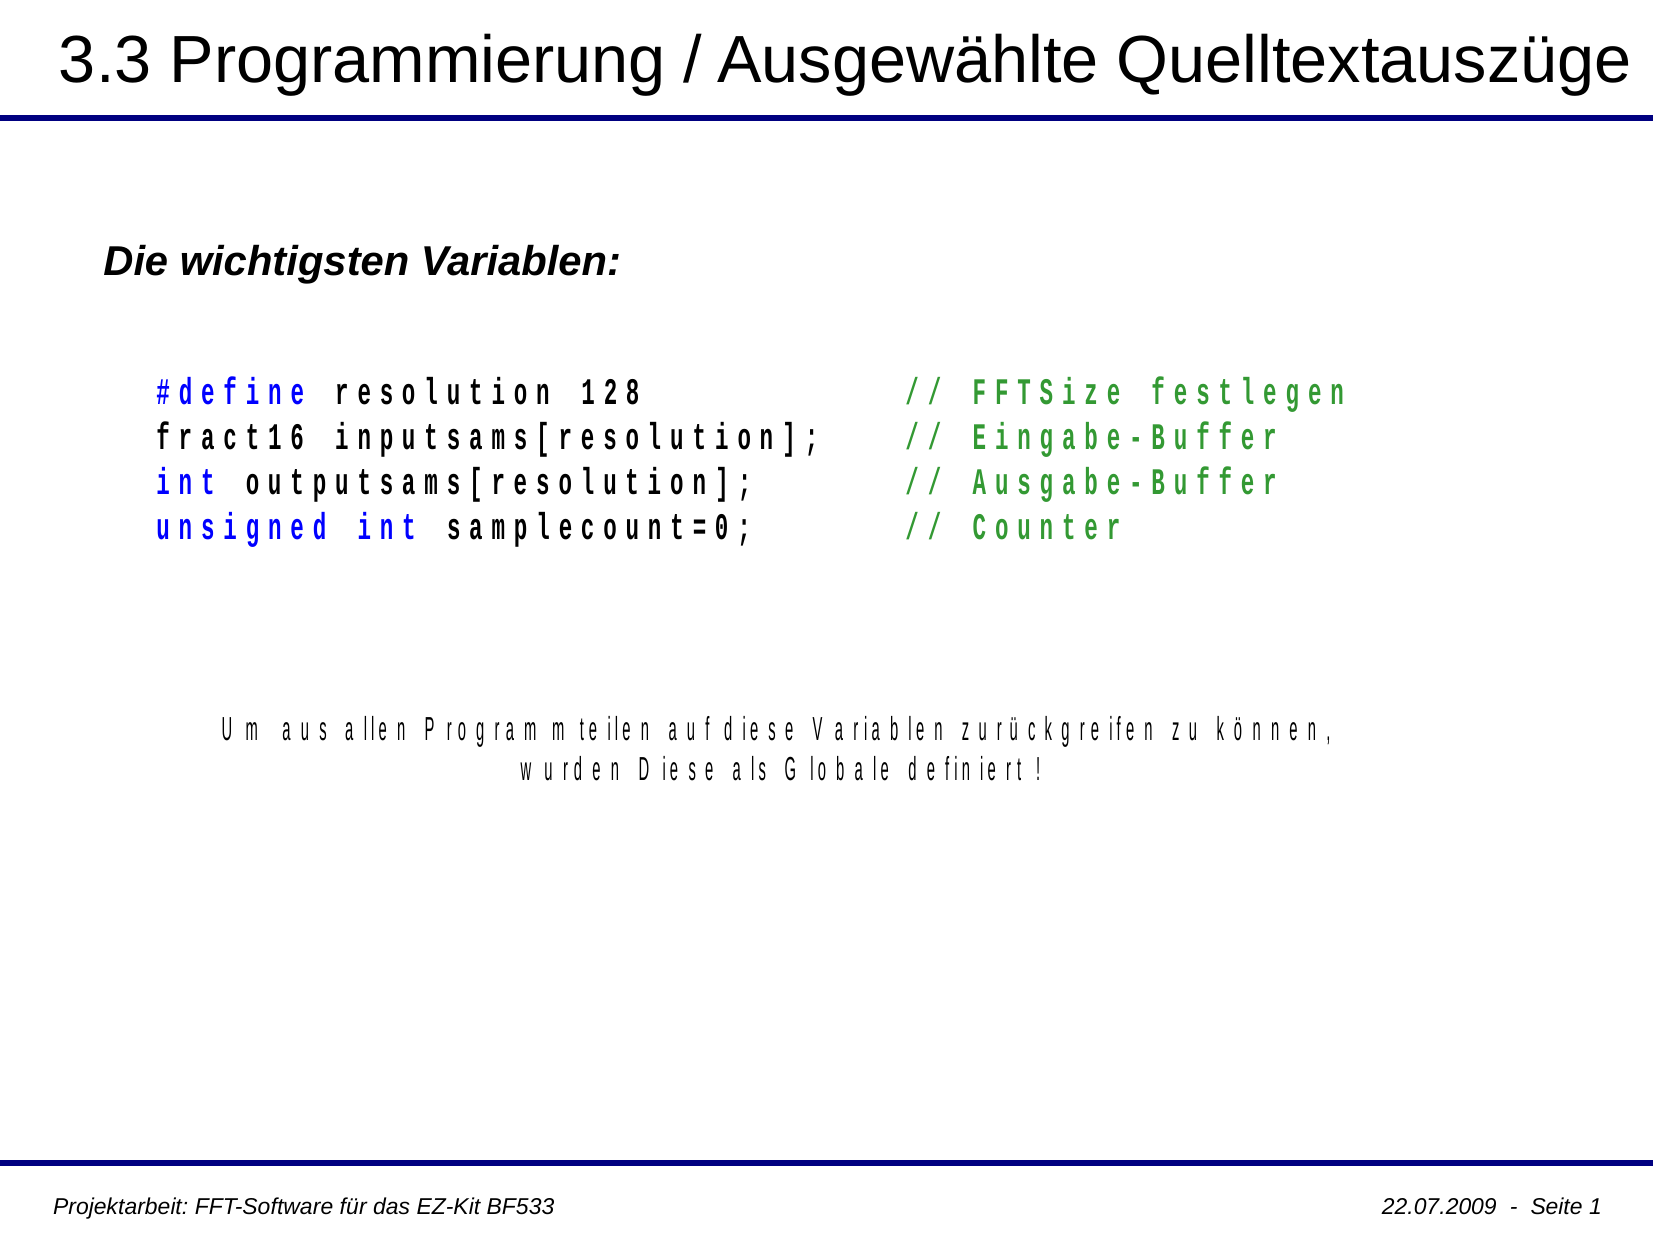

# 3.3 Programmierung / Ausgewählte Quelltextauszüge
Die wichtigsten Variablen:
Projektarbeit: FFT-Software für das EZ-Kit BF533										 		22.07.2009 - Seite 1